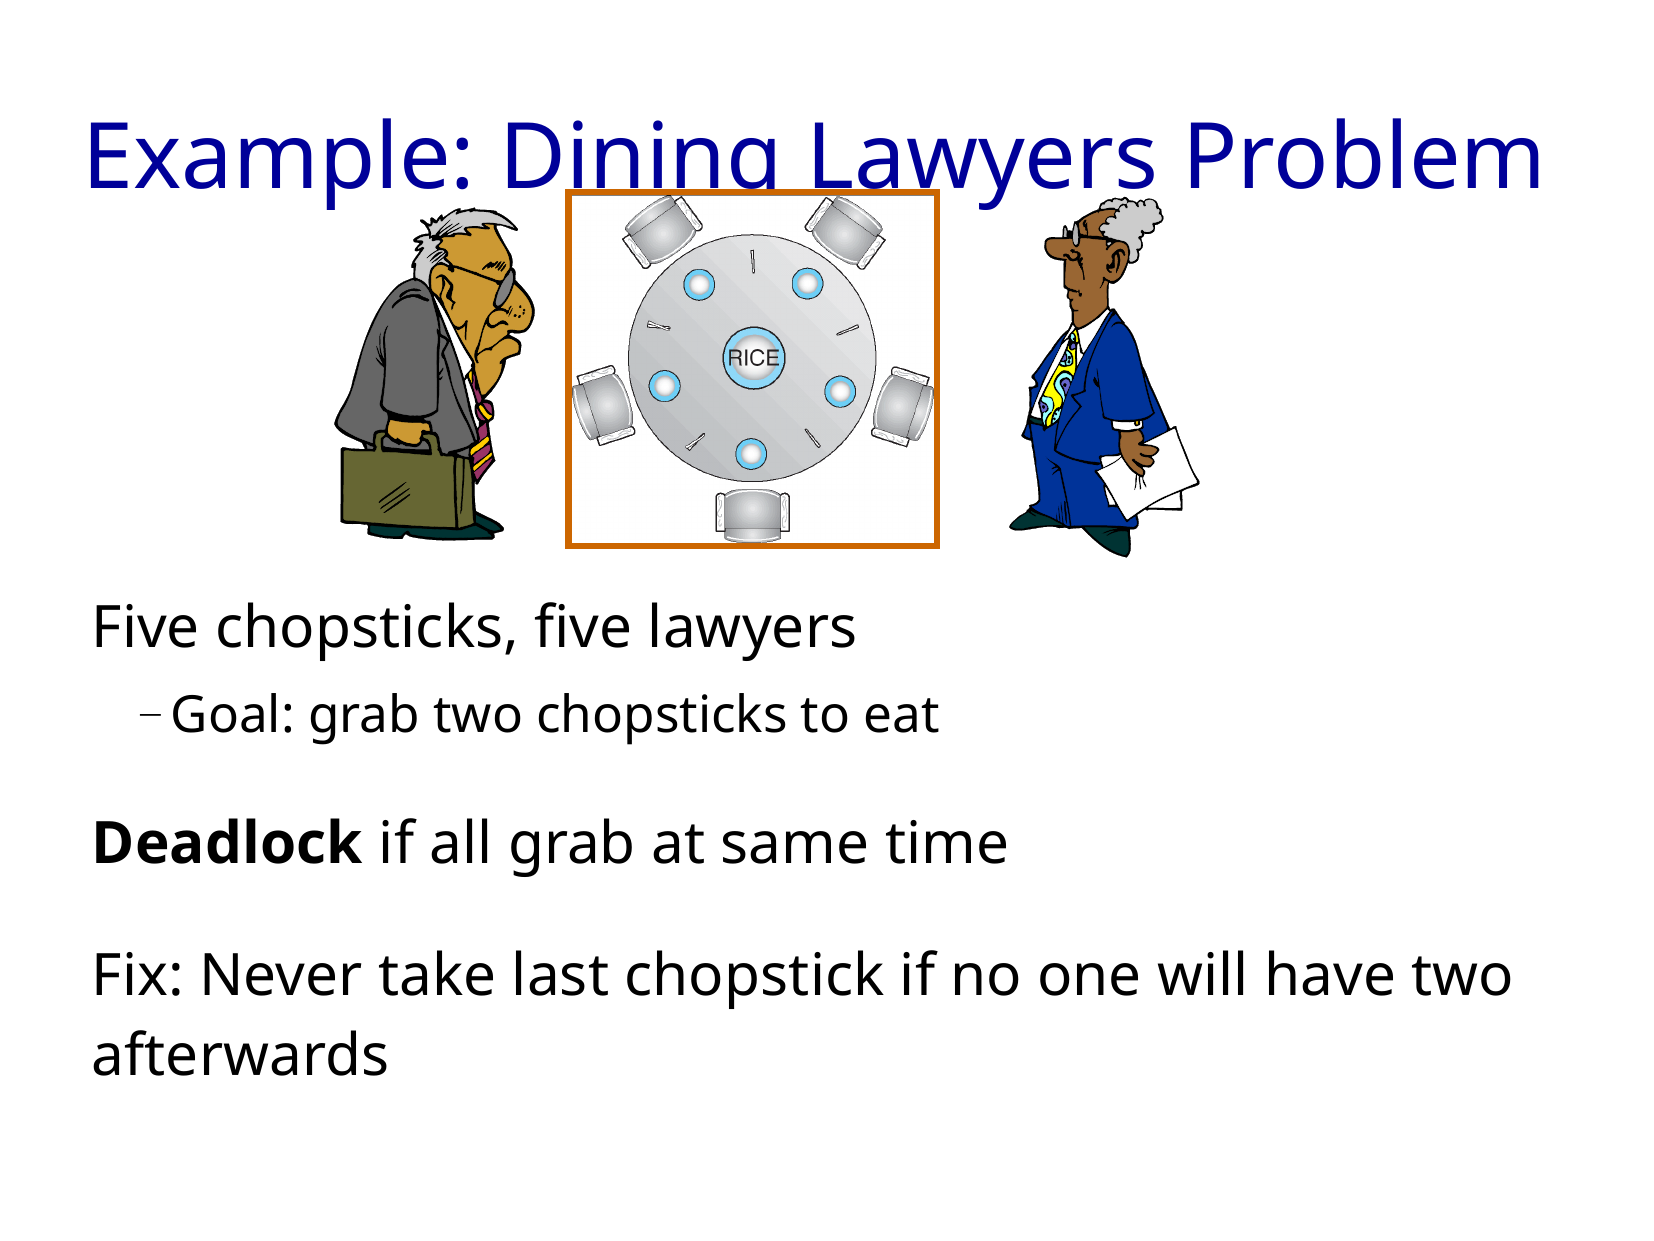

# Example: Dining Lawyers Problem
Five chopsticks, five lawyers
Goal: grab two chopsticks to eat
Deadlock if all grab at same time
Fix: Never take last chopstick if no one will have two afterwards